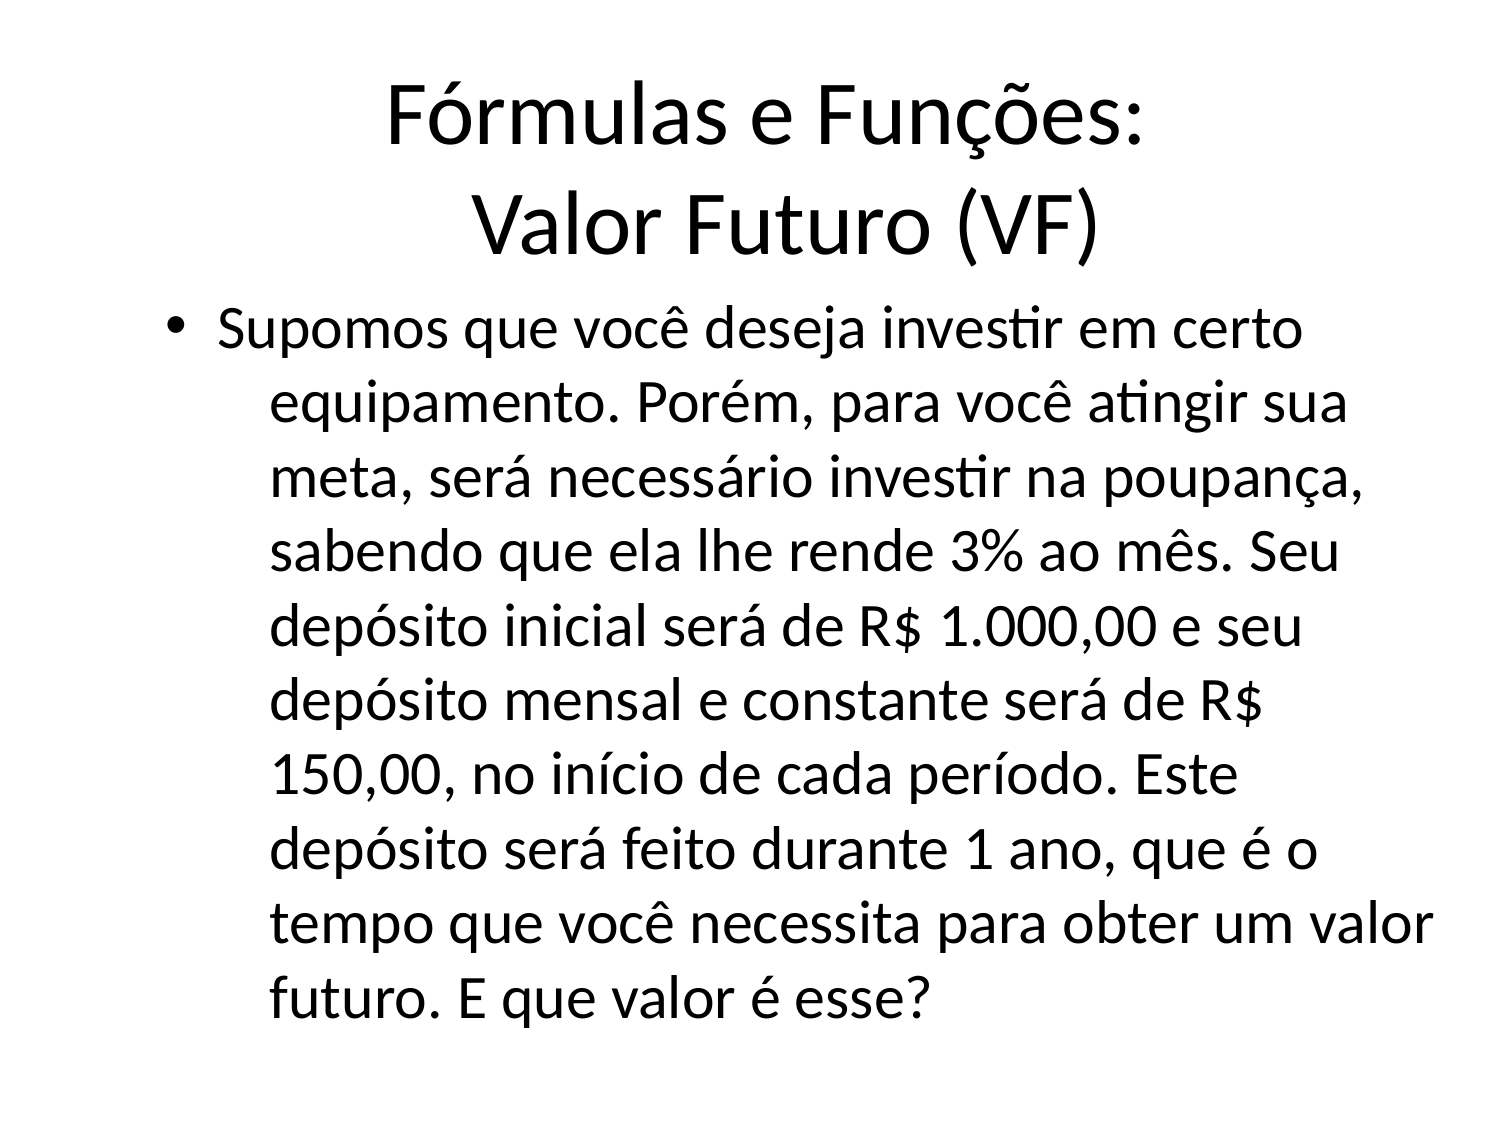

# Fórmulas e Funções: Valor Futuro (VF)
Supomos que você deseja investir em certo equipamento. Porém, para você atingir sua meta, será necessário investir na poupança, sabendo que ela lhe rende 3% ao mês. Seu depósito inicial será de R$ 1.000,00 e seu depósito mensal e constante será de R$ 150,00, no início de cada período. Este depósito será feito durante 1 ano, que é o tempo que você necessita para obter um valor futuro. E que valor é esse?